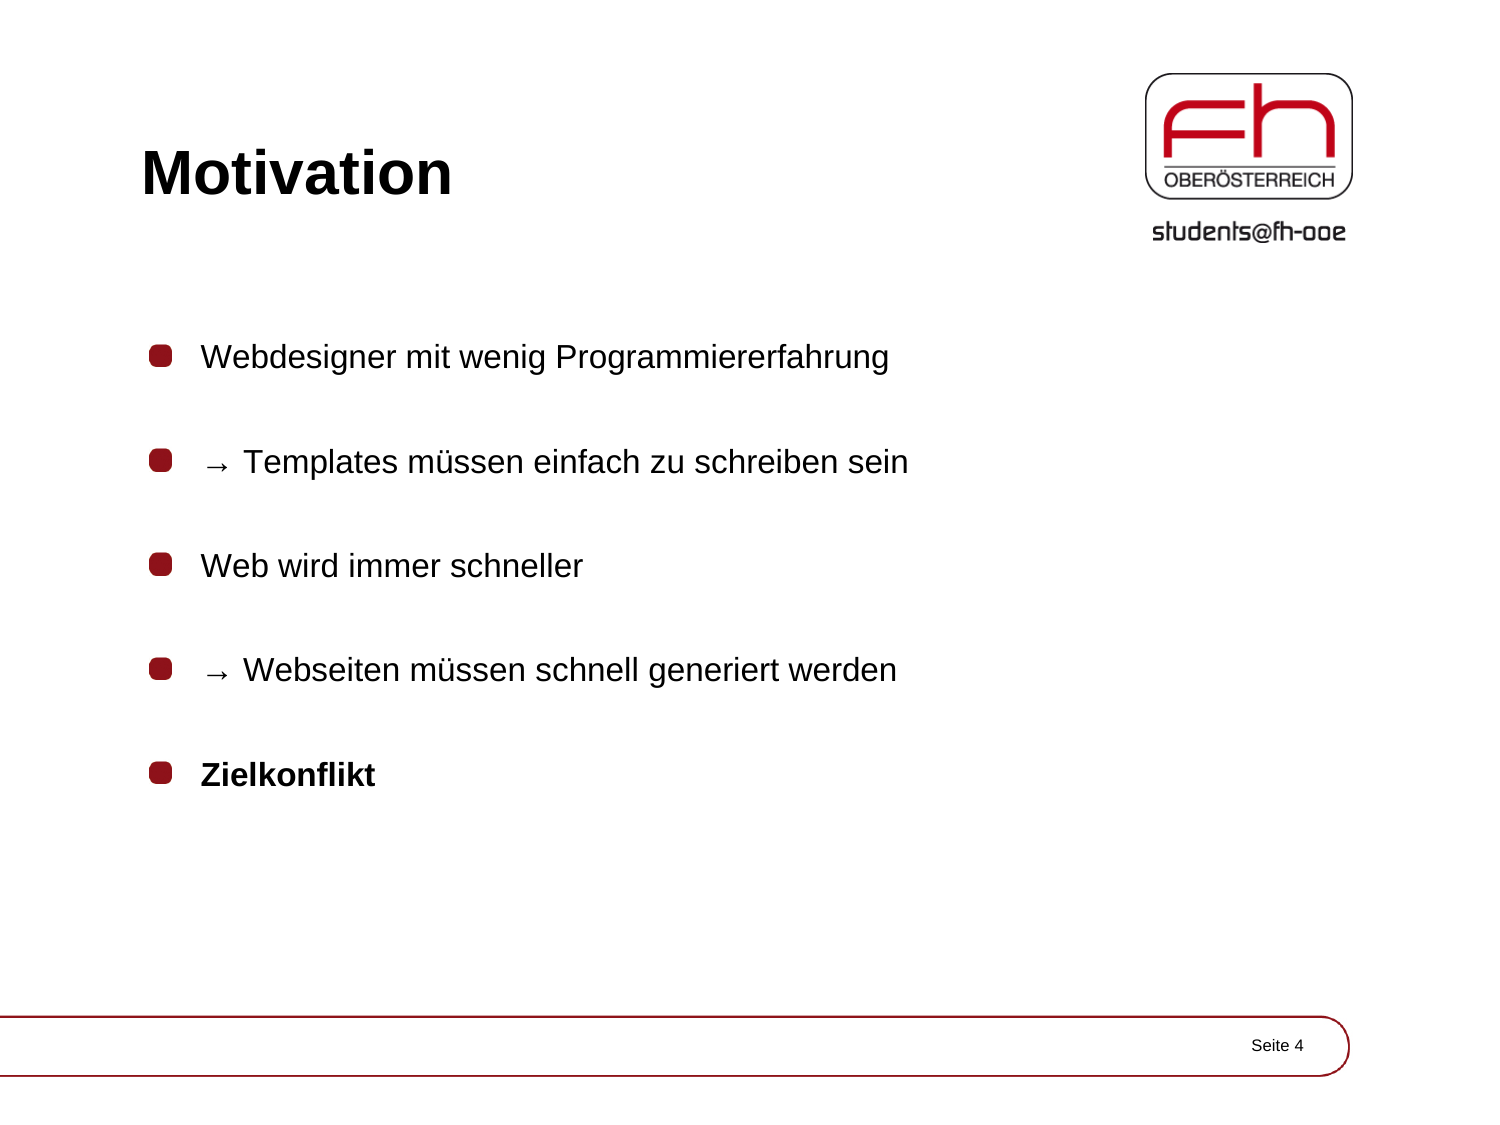

# Motivation
Webdesigner mit wenig Programmiererfahrung
→ Templates müssen einfach zu schreiben sein
Web wird immer schneller
→ Webseiten müssen schnell generiert werden
Zielkonflikt
Seite